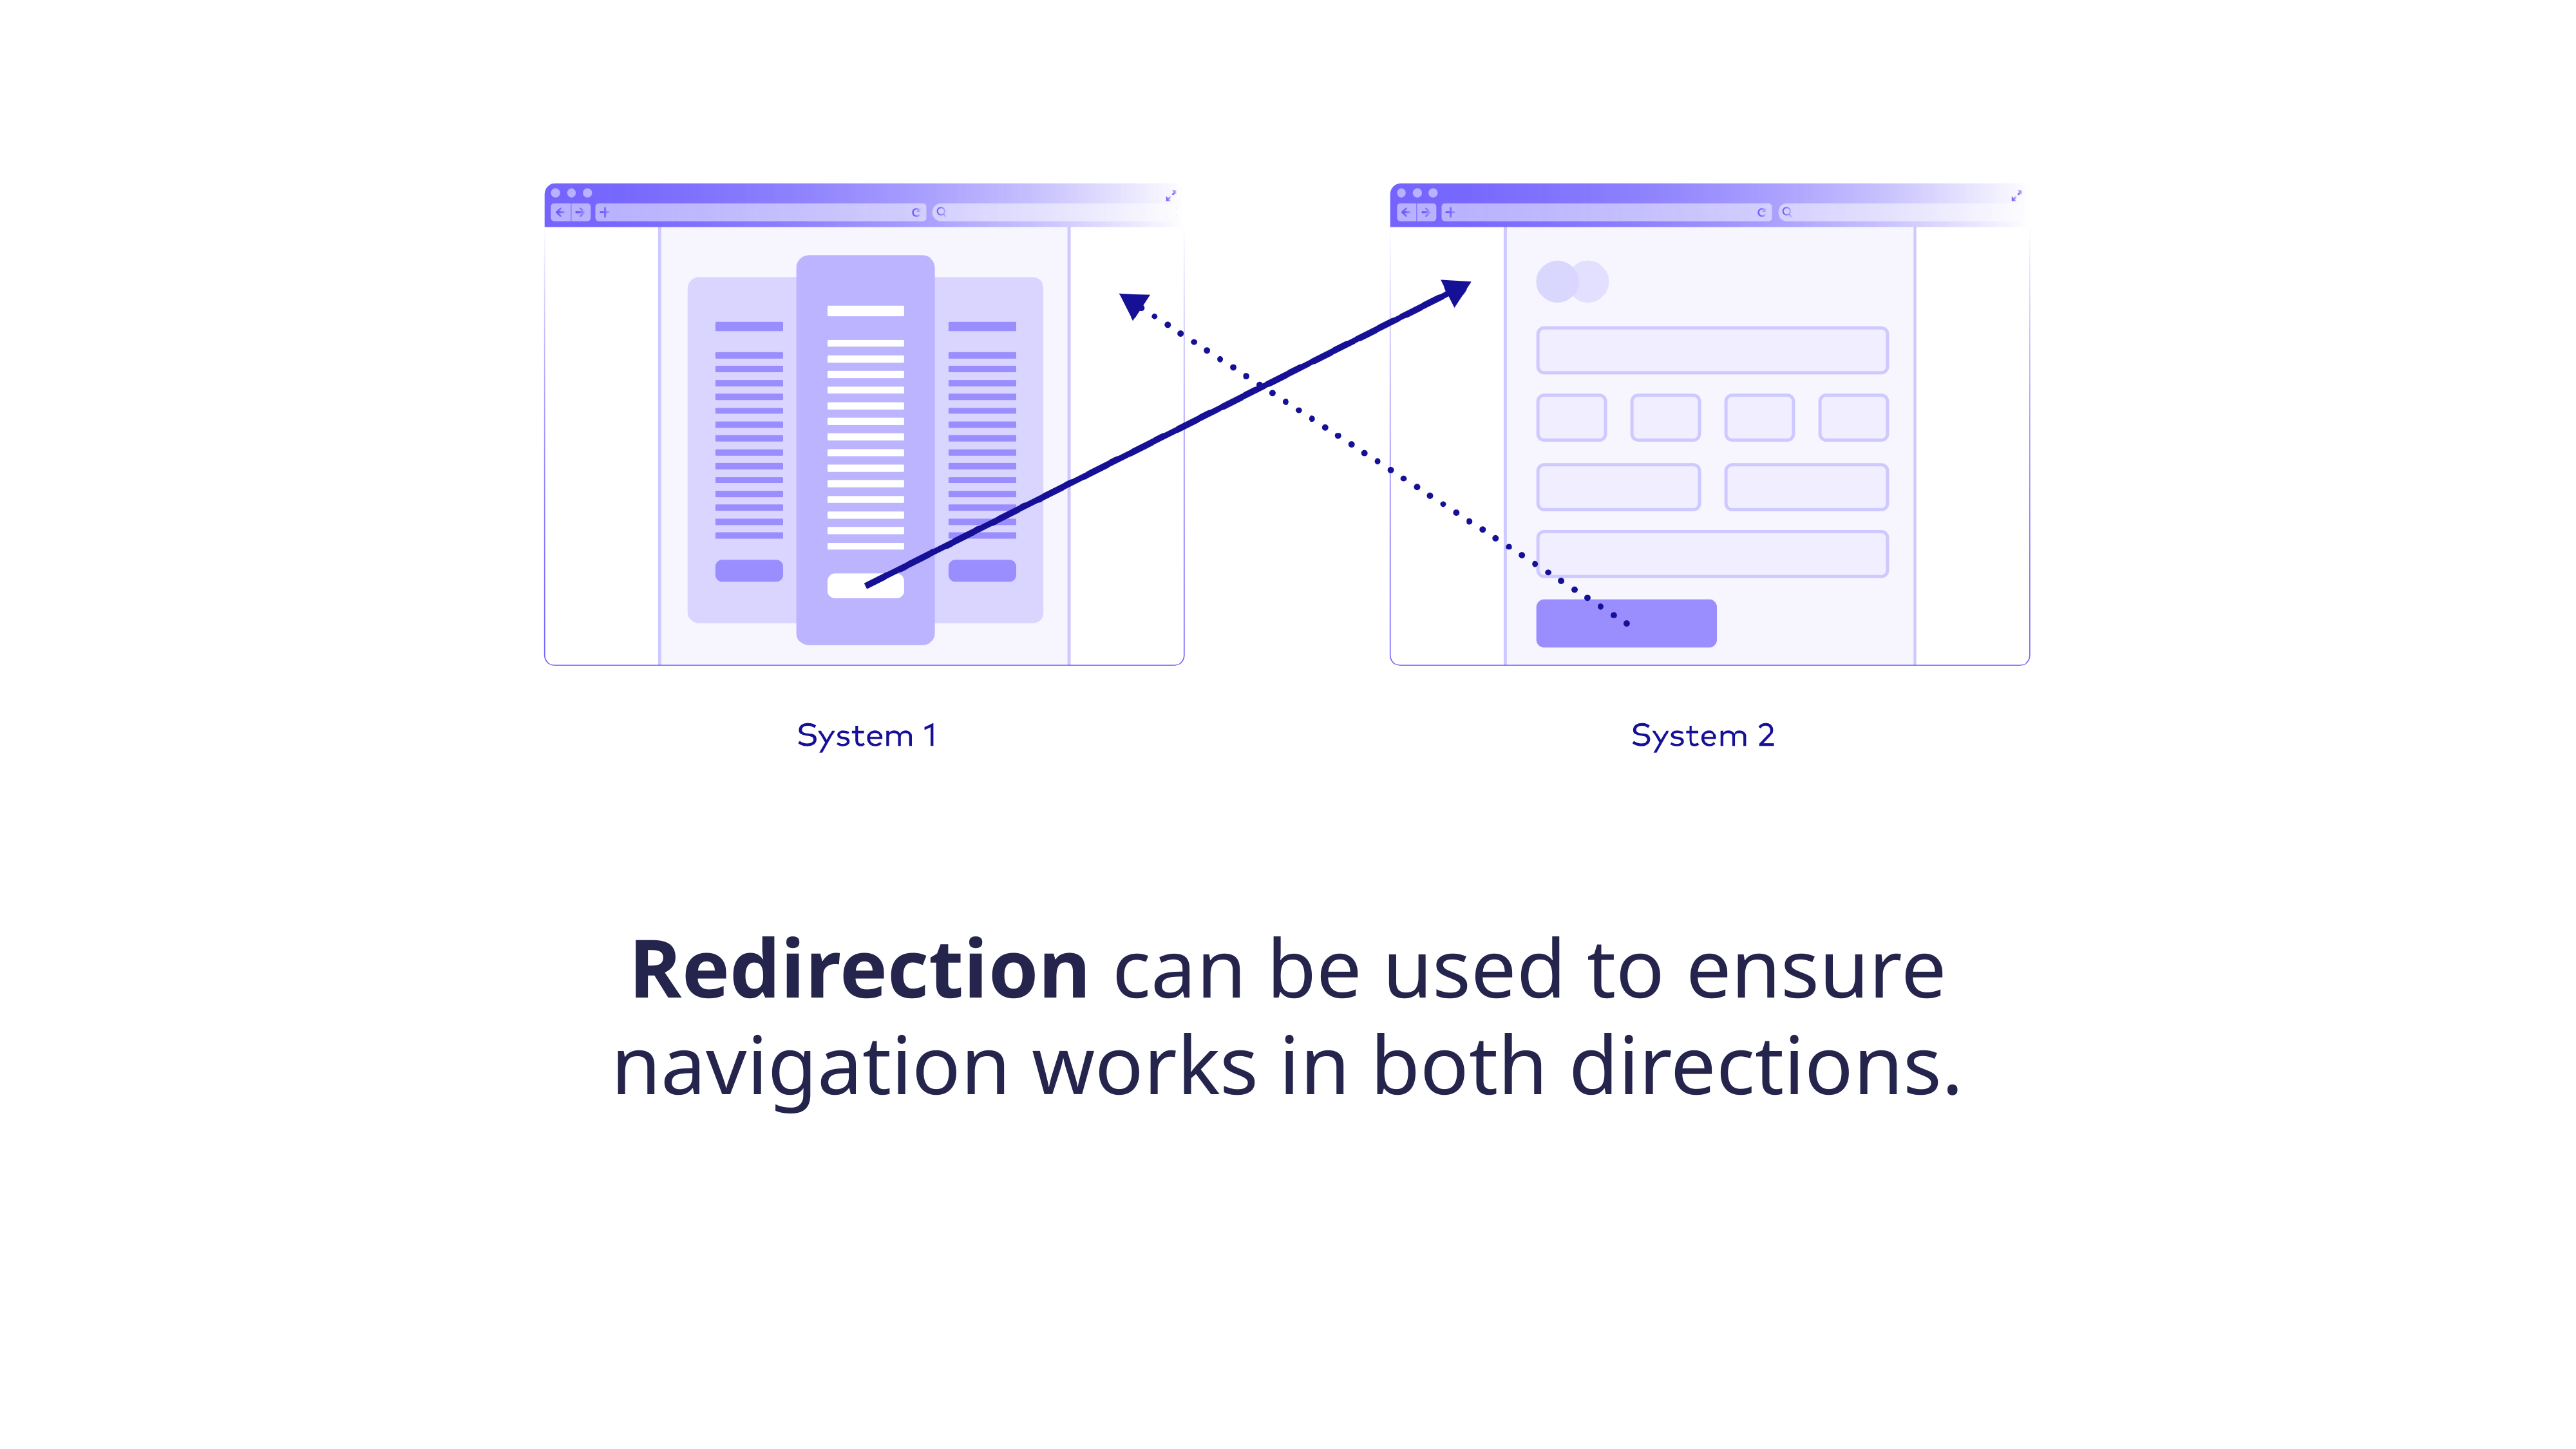

# Redirection can be used to ensure navigation works in both directions.